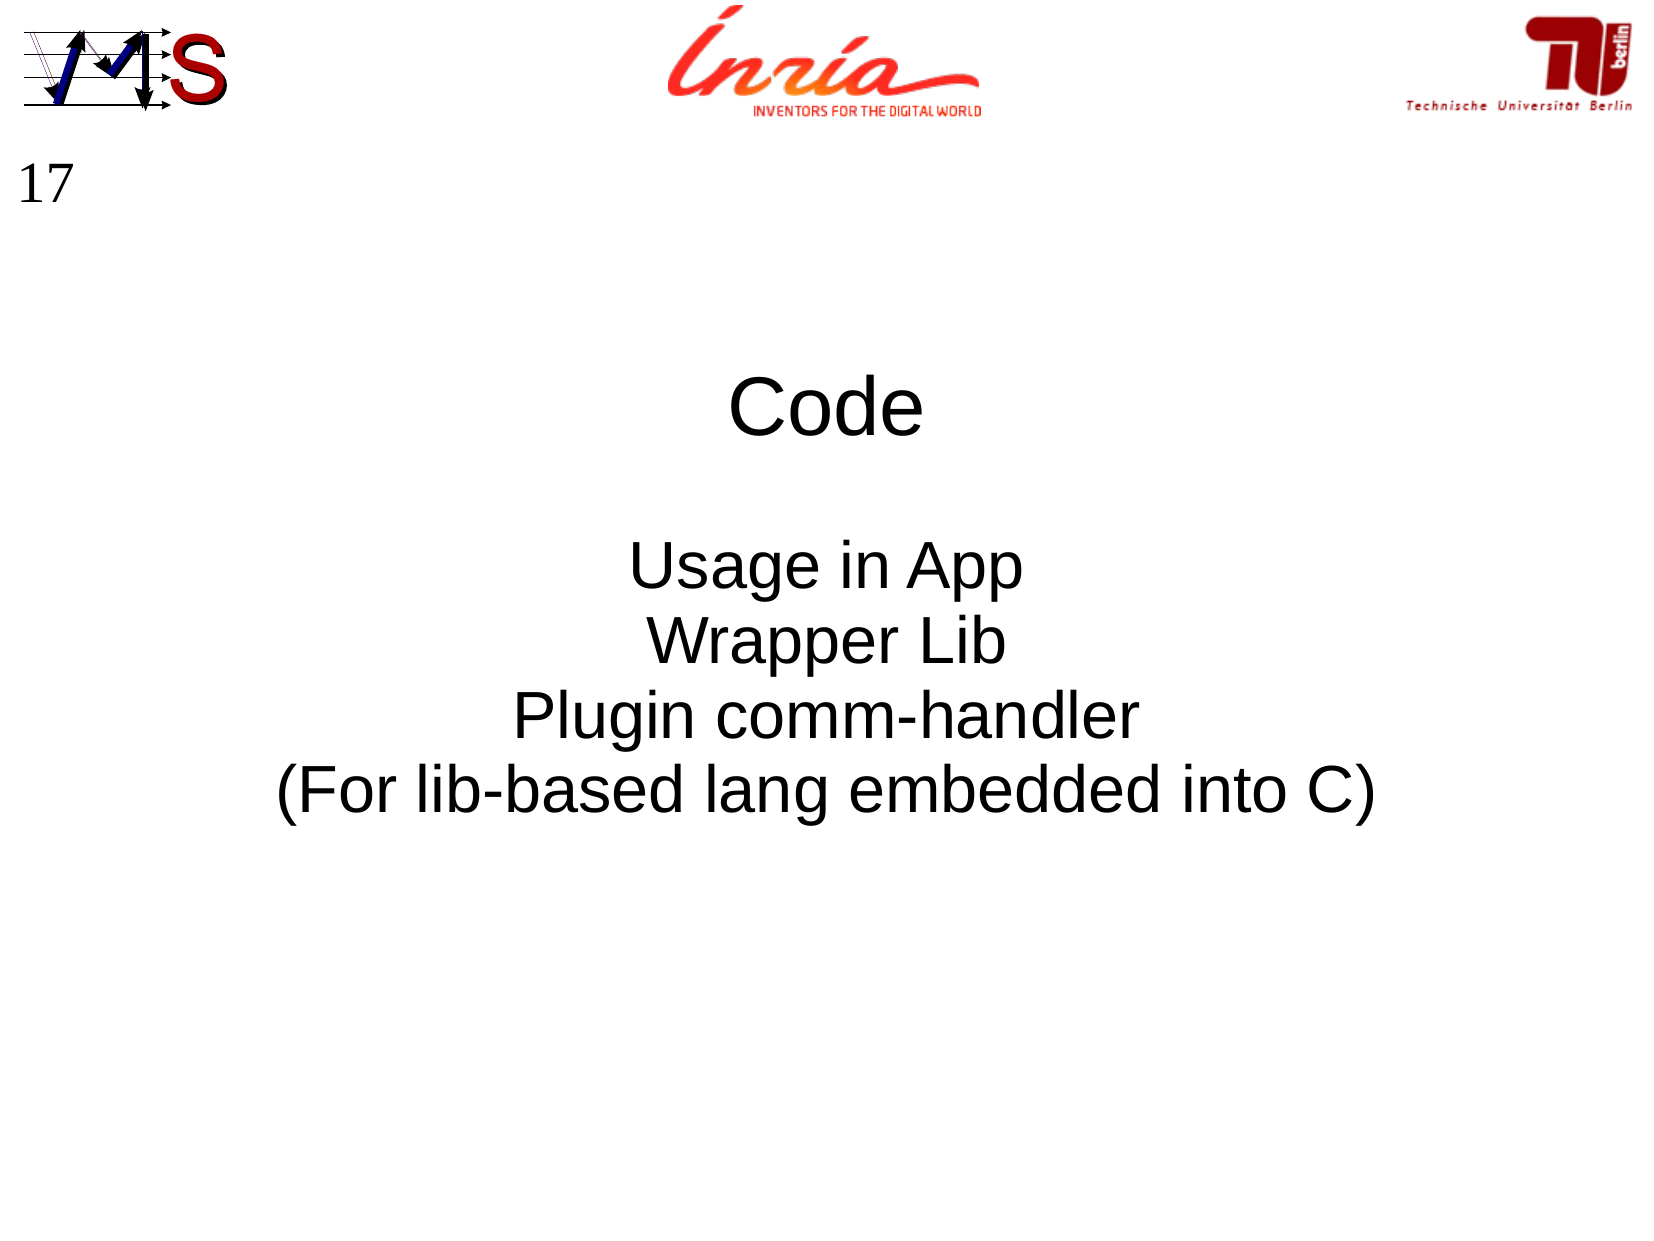

# Code
Usage in App
Wrapper Lib
Plugin comm-handler
(For lib-based lang embedded into C)
17